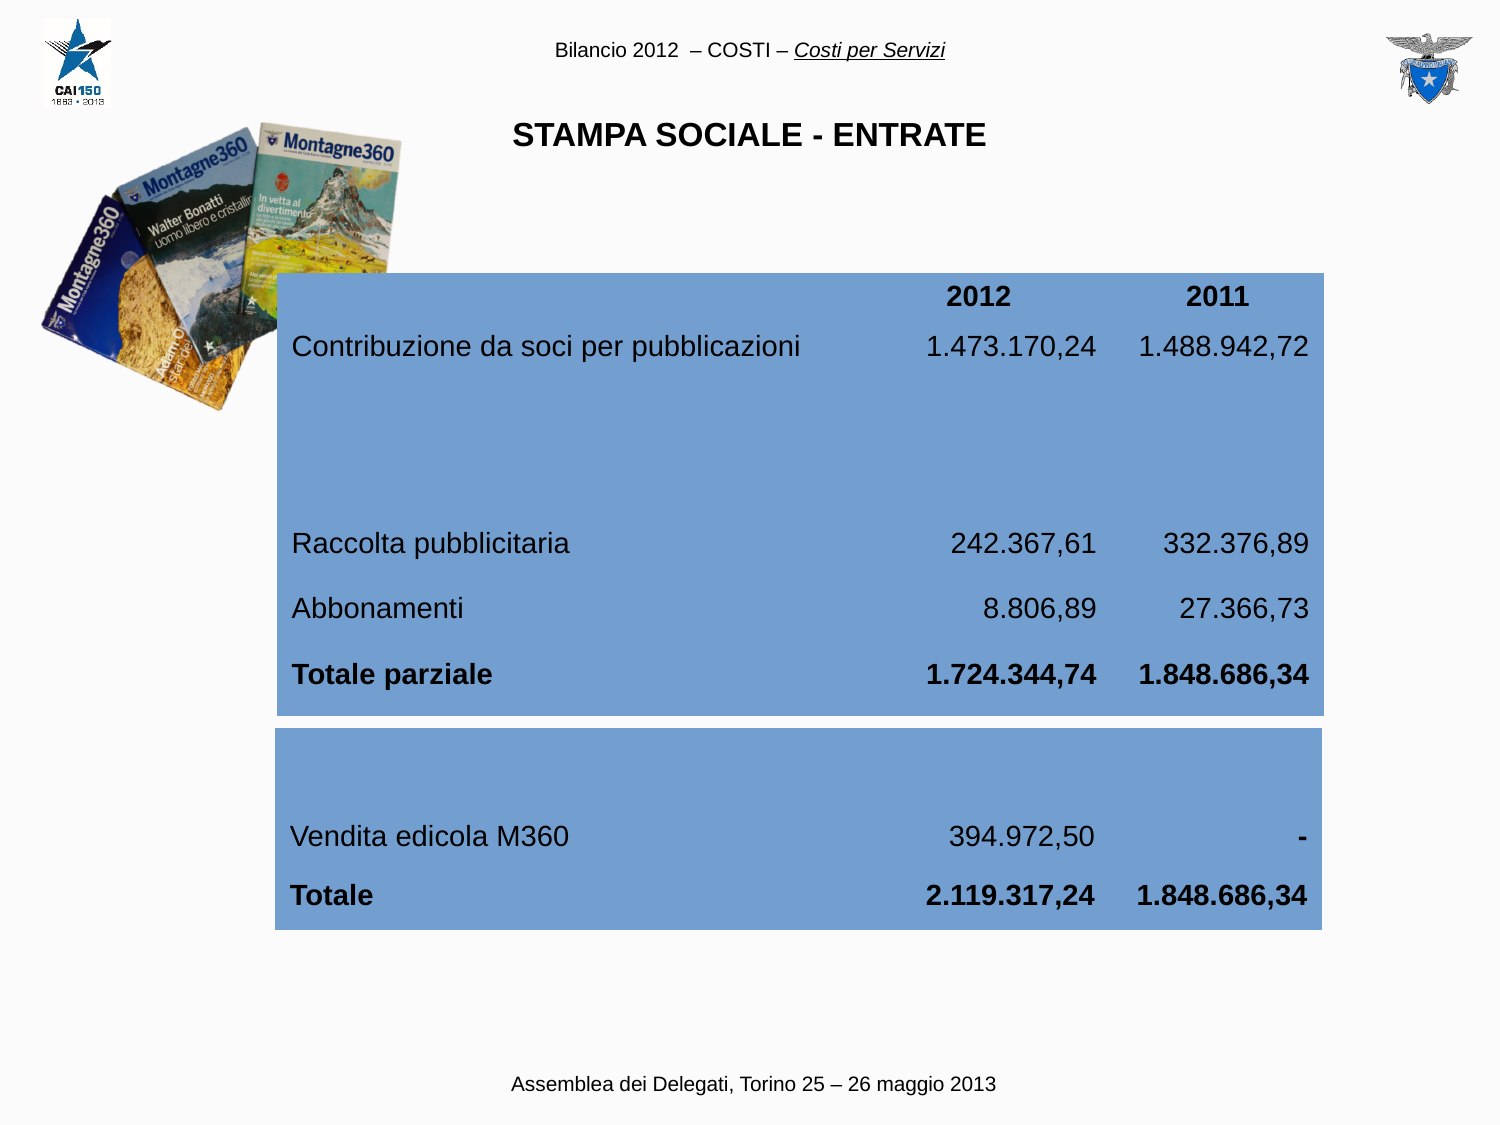

Bilancio 2012 – COSTI – Costi per Servizi
STAMPA SOCIALE - ENTRATE
| | 2012 | 2011 |
| --- | --- | --- |
| Contribuzione da soci per pubblicazioni | 1.473.170,24 | 1.488.942,72 |
| Raccolta pubblicitaria | 242.367,61 | 332.376,89 |
| Abbonamenti | 8.806,89 | 27.366,73 |
| Totale parziale | 1.724.344,74 | 1.848.686,34 |
| | | |
| --- | --- | --- |
| Vendita edicola M360 | 394.972,50 | - |
| Totale | 2.119.317,24 | 1.848.686,34 |
Assemblea dei Delegati, Torino 25 – 26 maggio 2013